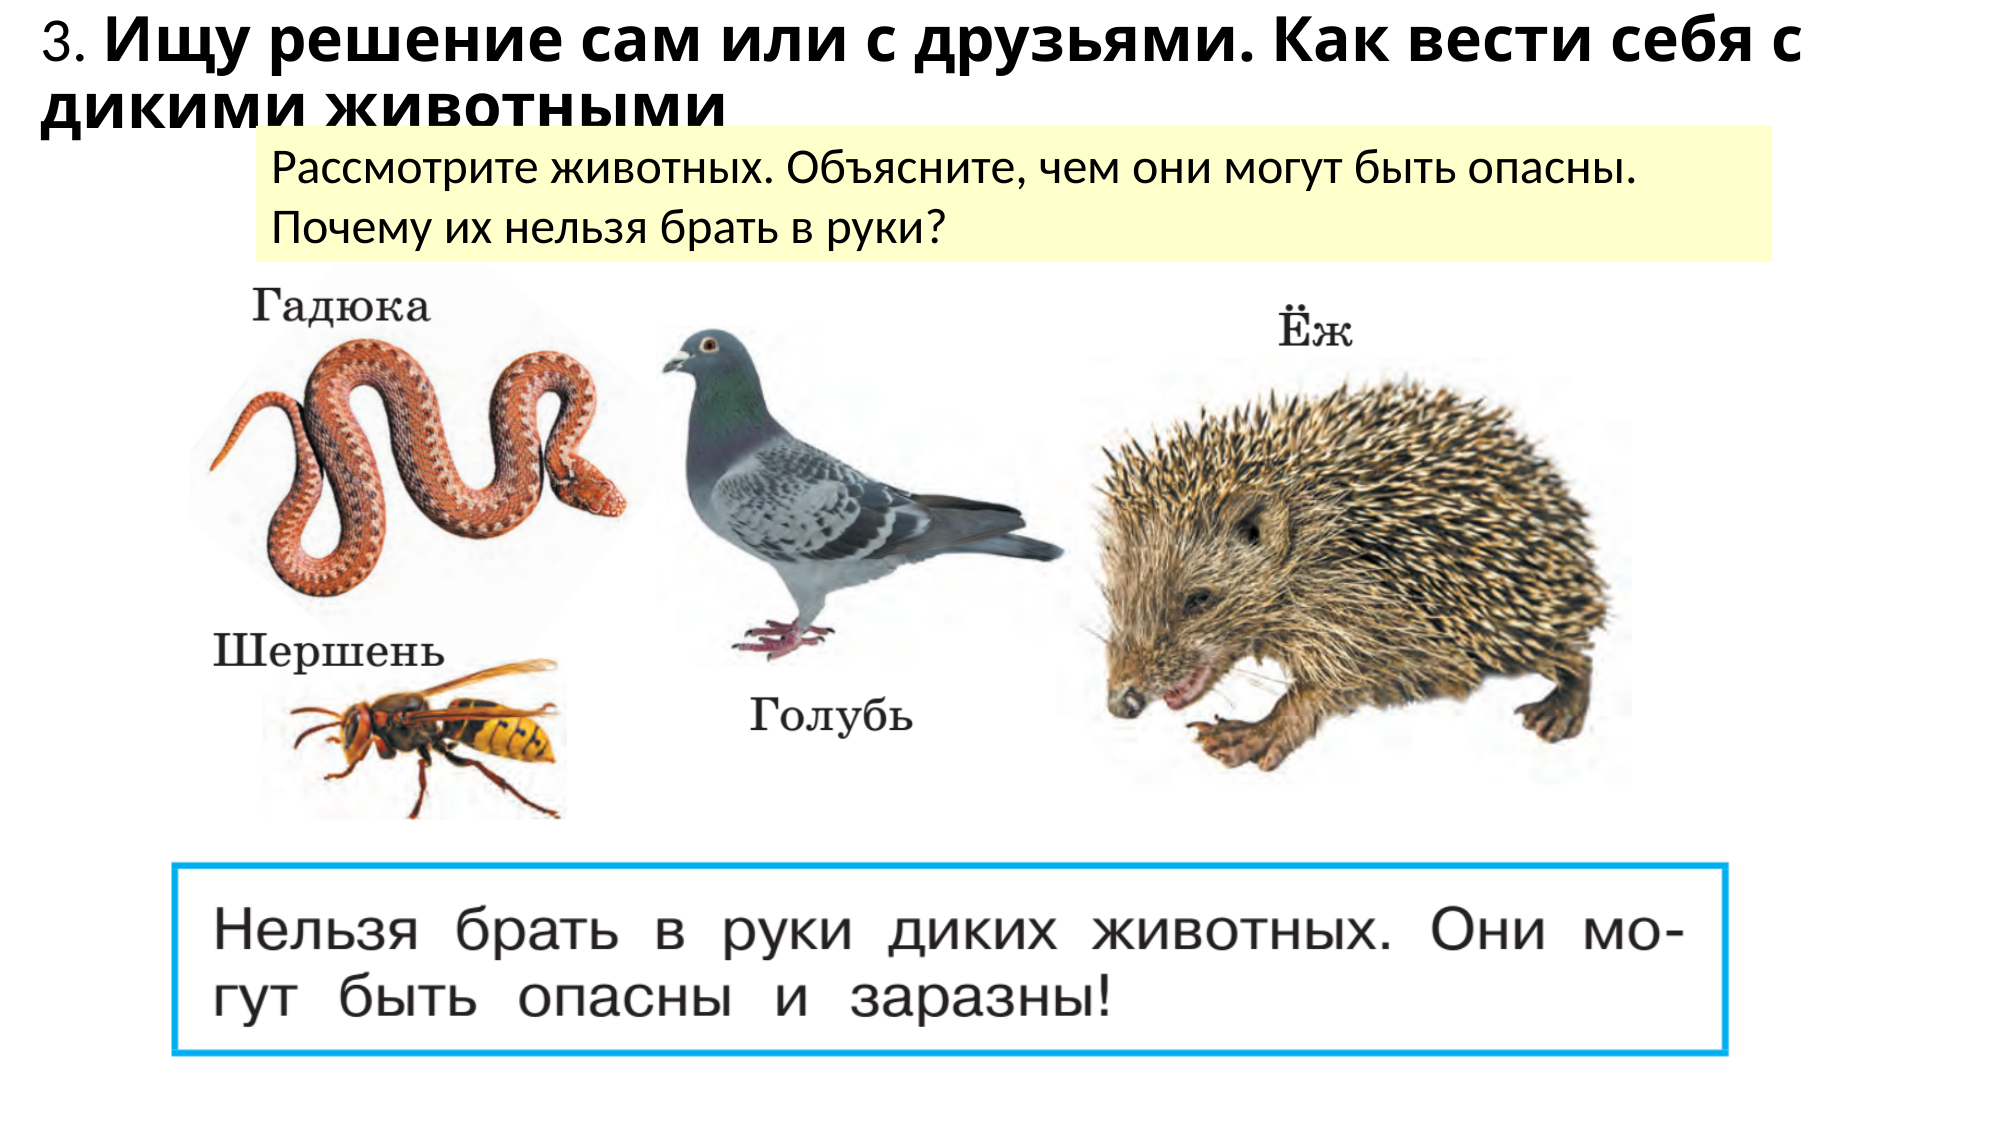

# 3. Ищу решение сам или с друзьями. Как вести себя с дикими животными
Рассмотрите животных. Объясните, чем они могут быть опасны. Почему их нельзя брать в руки?